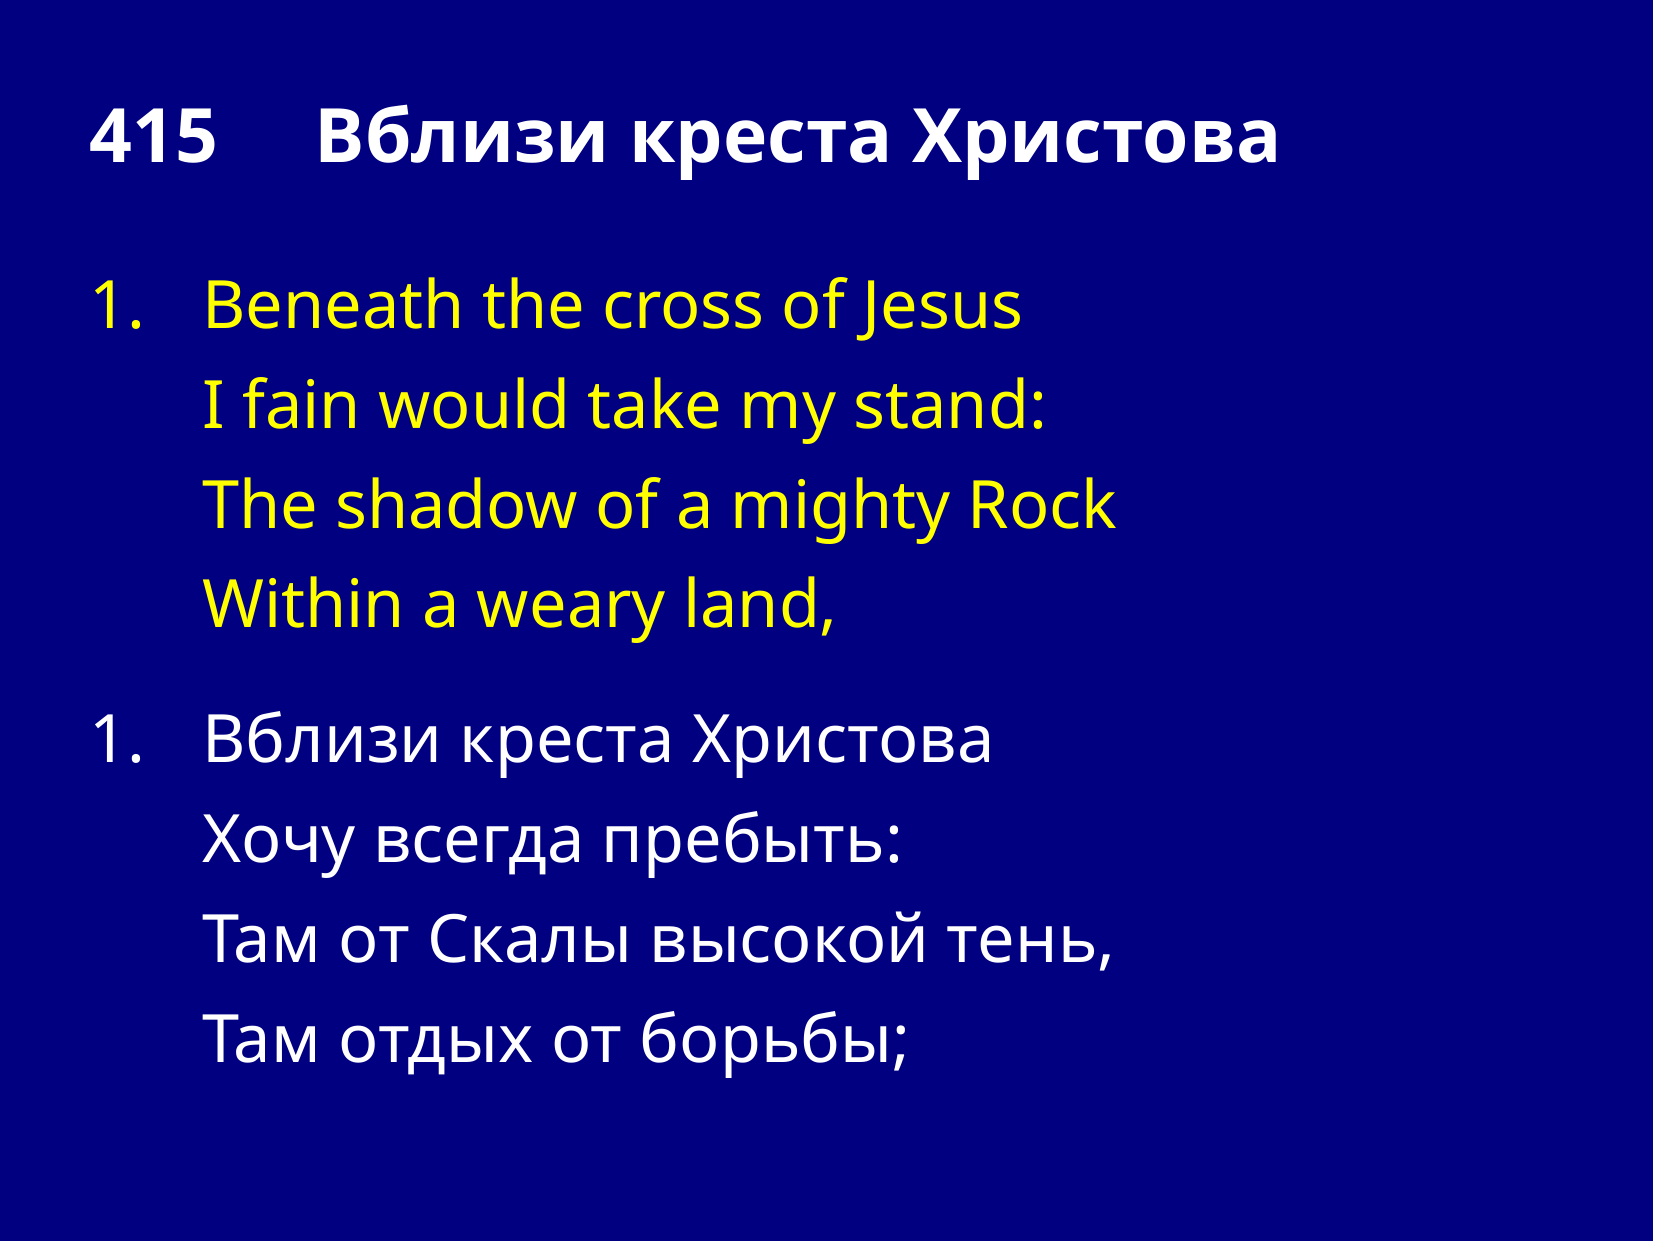

415	Вблизи креста Христова
1.	Beneath the cross of Jesus
	I fain would take my stand:
	The shadow of a mighty Rock
	Within a weary land,
1.	Вблизи креста Христова
	Хочу всегда пребыть:
	Там от Скалы высокой тень,
	Там отдых от борьбы;